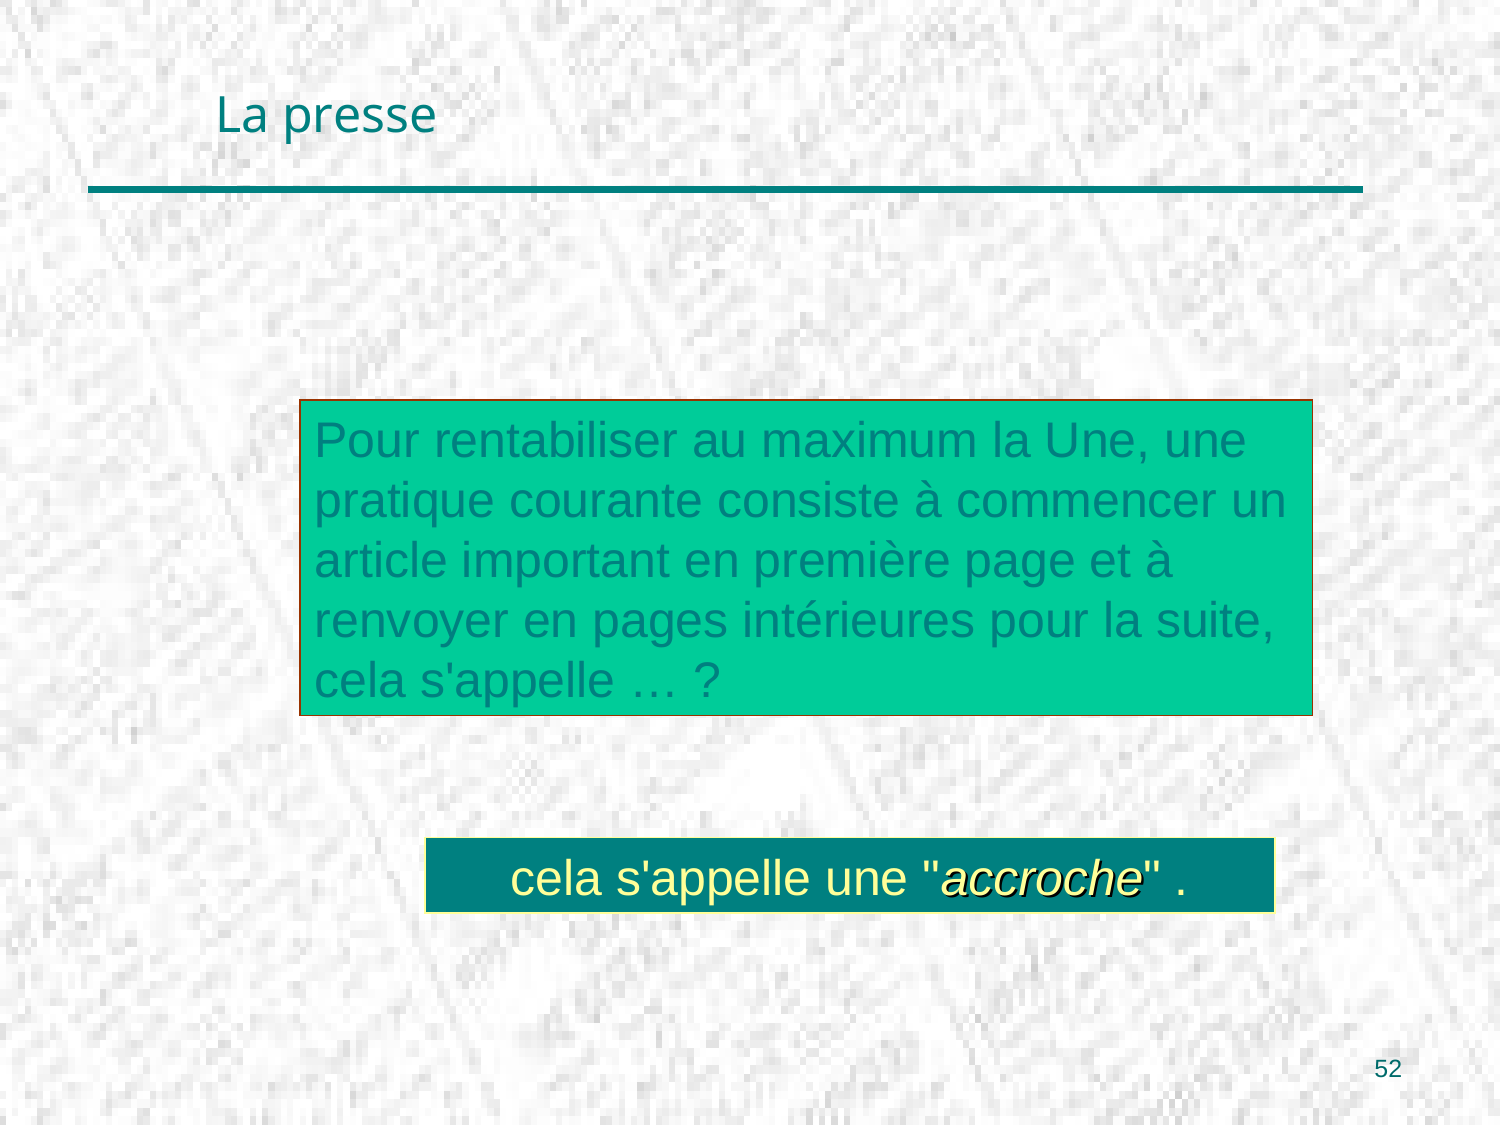

La presse
Pour rentabiliser au maximum la Une, une pratique courante consiste à commencer un article important en première page et à renvoyer en pages intérieures pour la suite, cela s'appelle … ?
cela s'appelle une "accroche" .
52